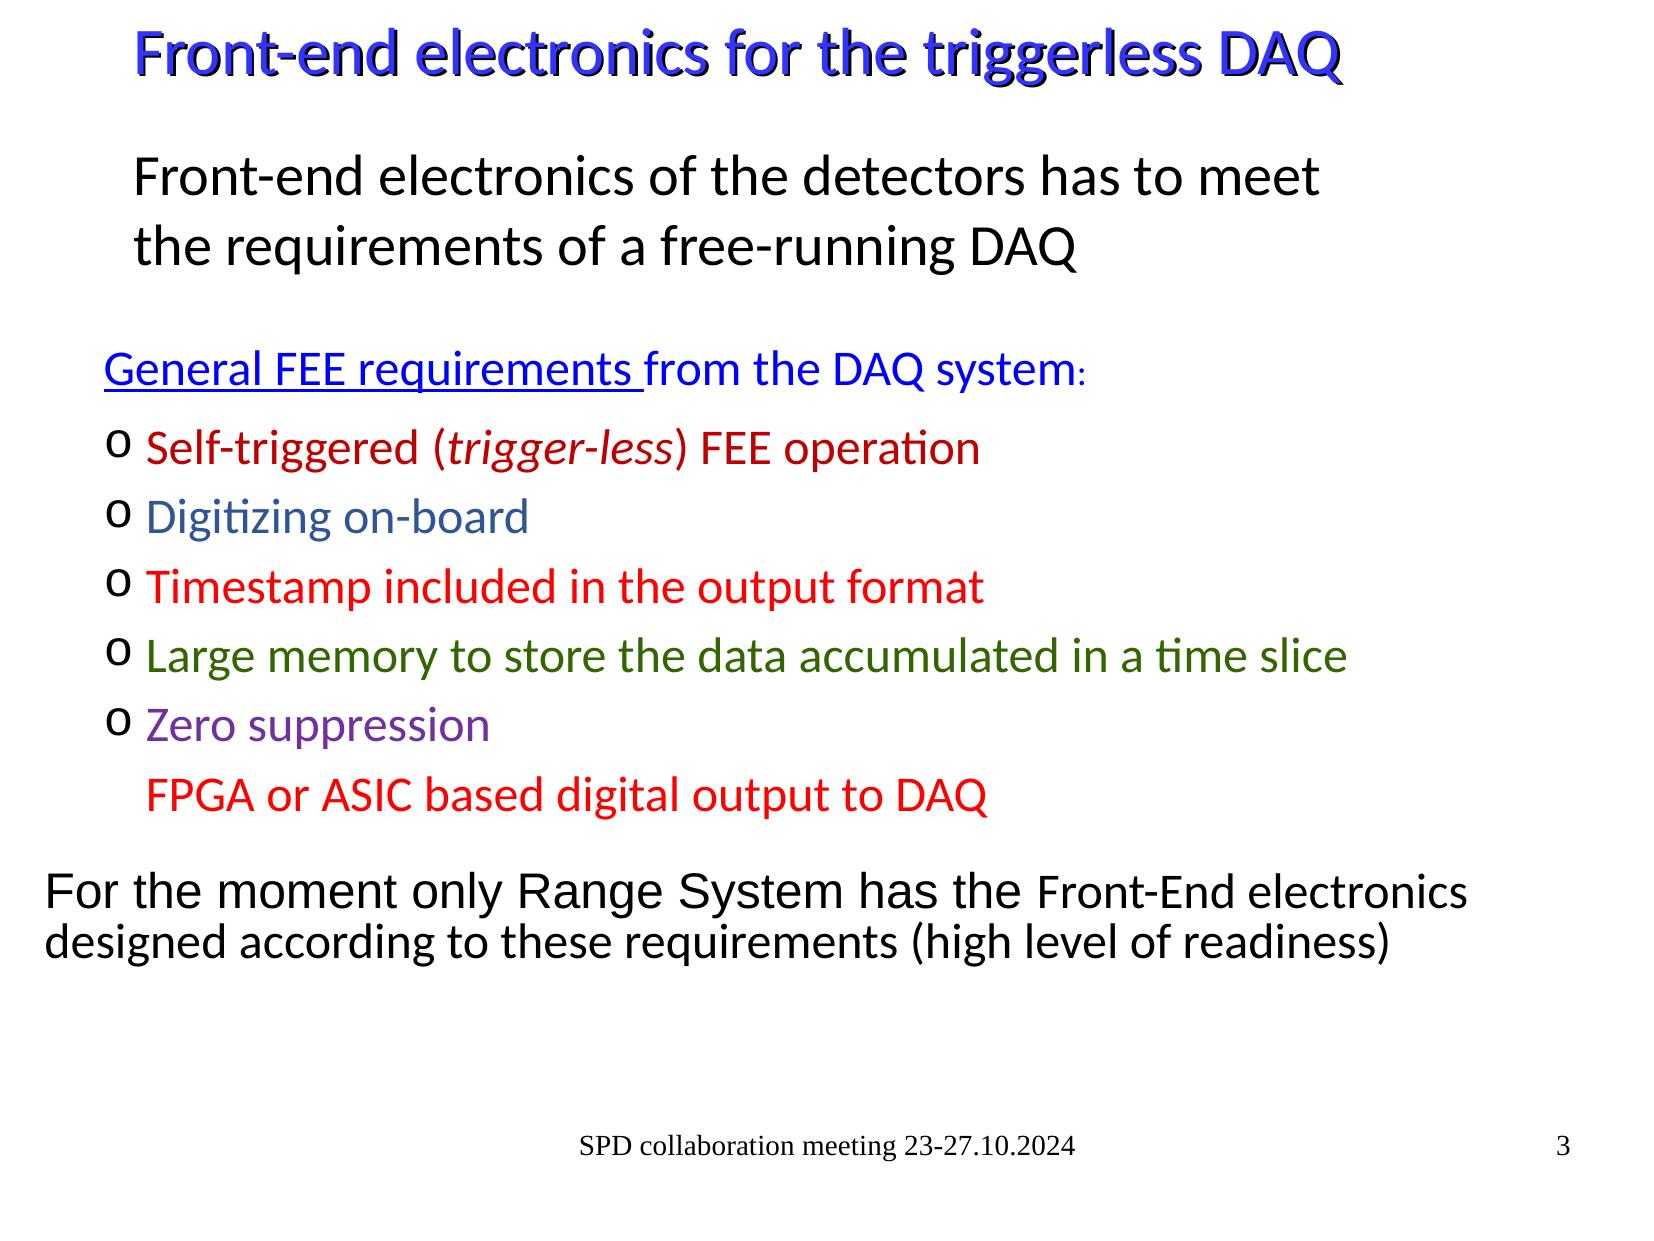

Front-end electronics for the triggerless DAQ
Front-end electronics of the detectors has to meet the requirements of a free-running DAQ
General FEE requirements from the DAQ system:
Self-triggered (trigger-less) FEE operation
Digitizing on-board
Timestamp included in the output format
Large memory to store the data accumulated in a time slice
Zero suppression
FPGA or ASIC based digital output to DAQ
For the moment only Range System has the Front-End electronics designed according to these requirements (high level of readiness)
SPD collaboration meeting 23-27.10.2024
3